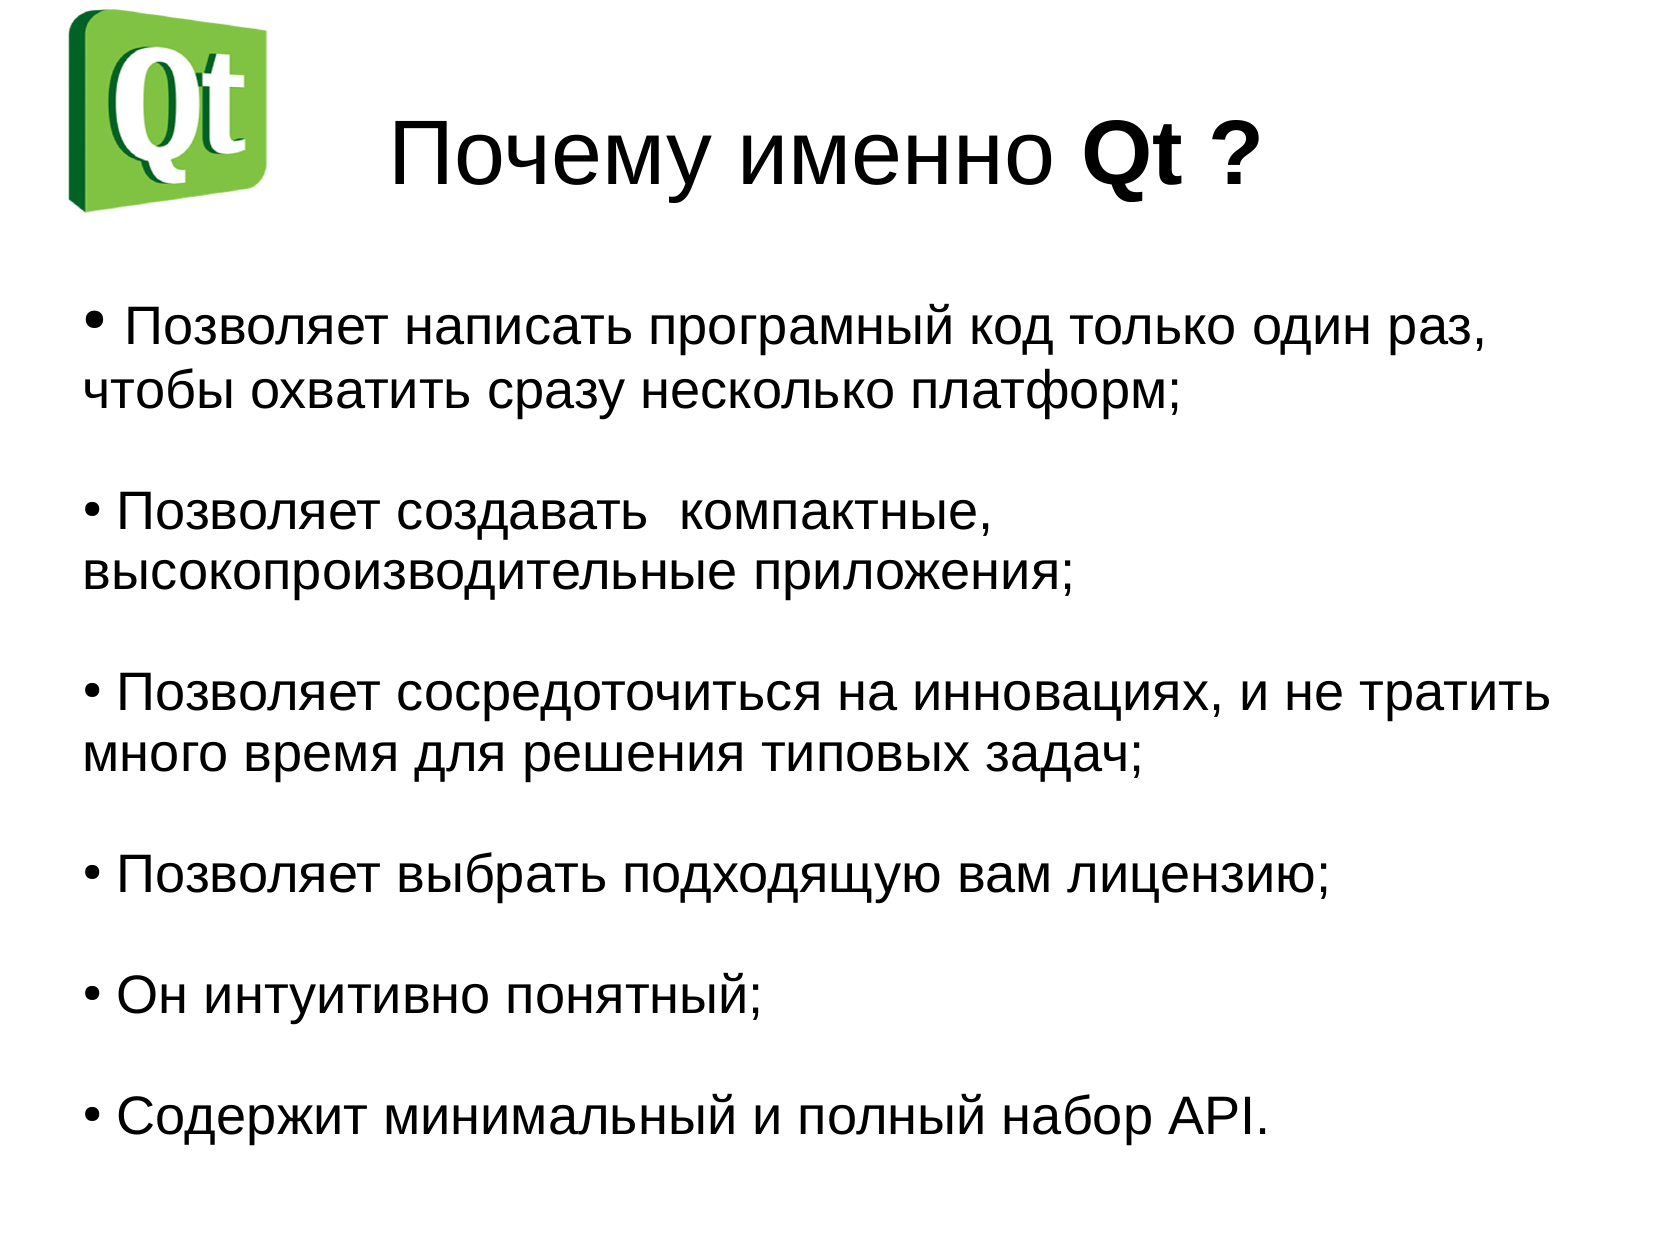

# Почему именно Qt ?
 Позволяет написать програмный код только один раз, чтобы охватить сразу несколько платформ;
 Позволяет создавать компактные, высокопроизводительные приложения;
 Позволяет сосредоточиться на инновациях, и не тратить много время для решения типовых задач;
 Позволяет выбрать подходящую вам лицензию;
 Он интуитивно понятный;
 Содержит минимальный и полный набор API.